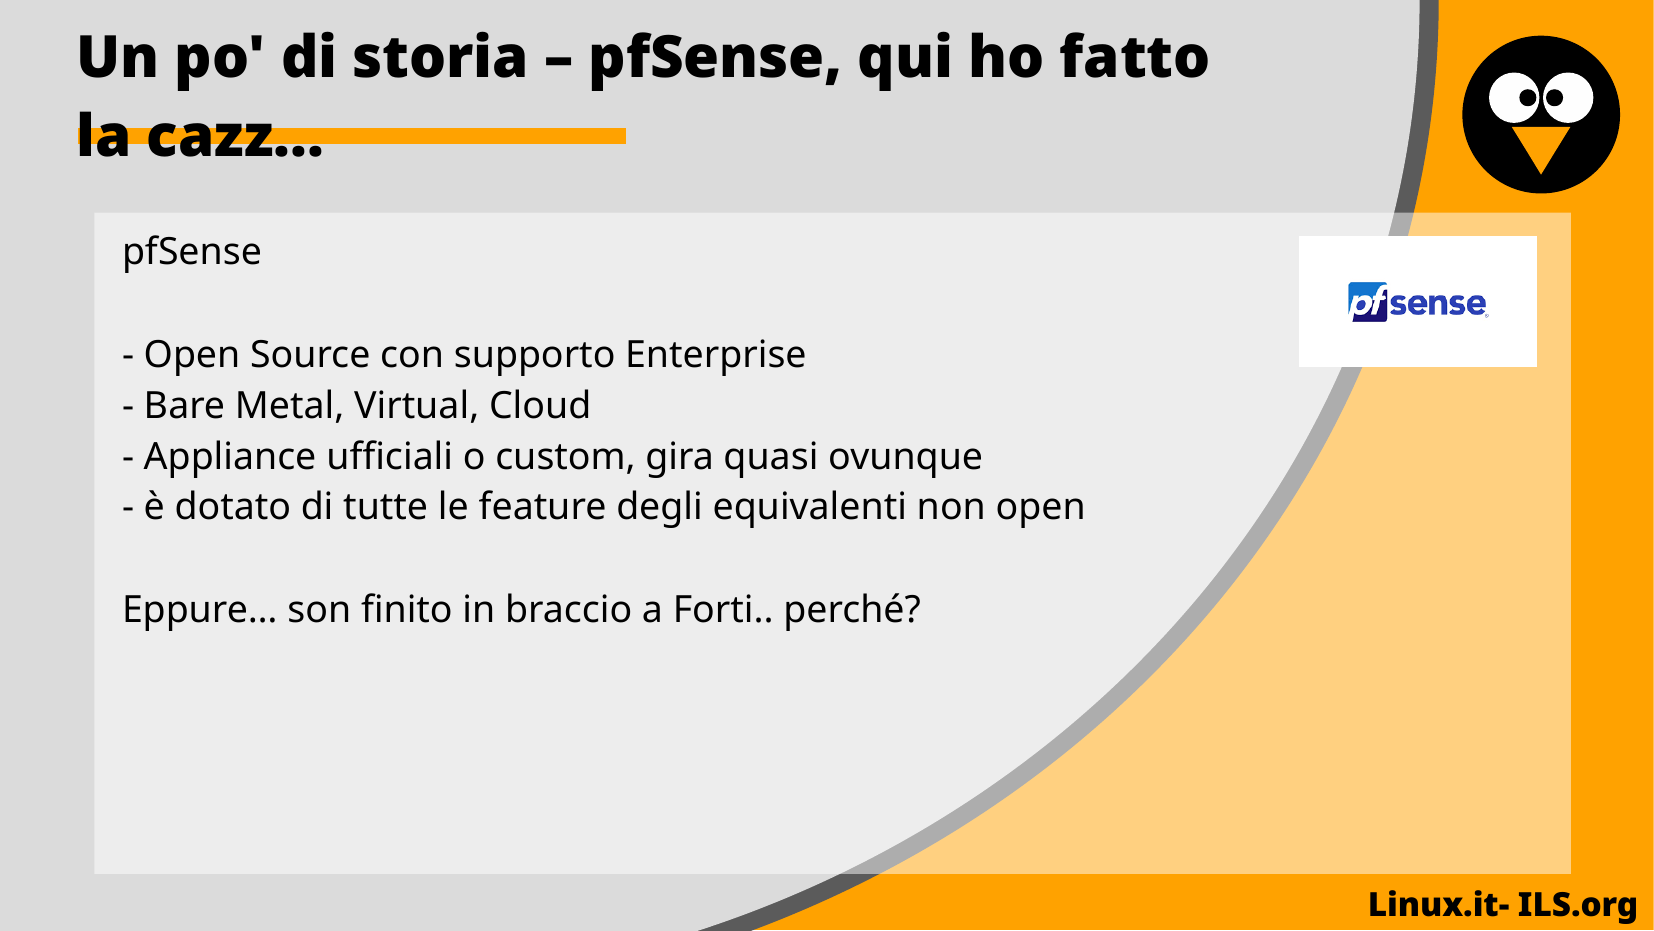

Un po' di storia – pfSense, qui ho fatto la cazz...
#
pfSense
- Open Source con supporto Enterprise
- Bare Metal, Virtual, Cloud
- Appliance ufficiali o custom, gira quasi ovunque
- è dotato di tutte le feature degli equivalenti non open
Eppure… son finito in braccio a Forti.. perché?
Linux.it- ILS.org